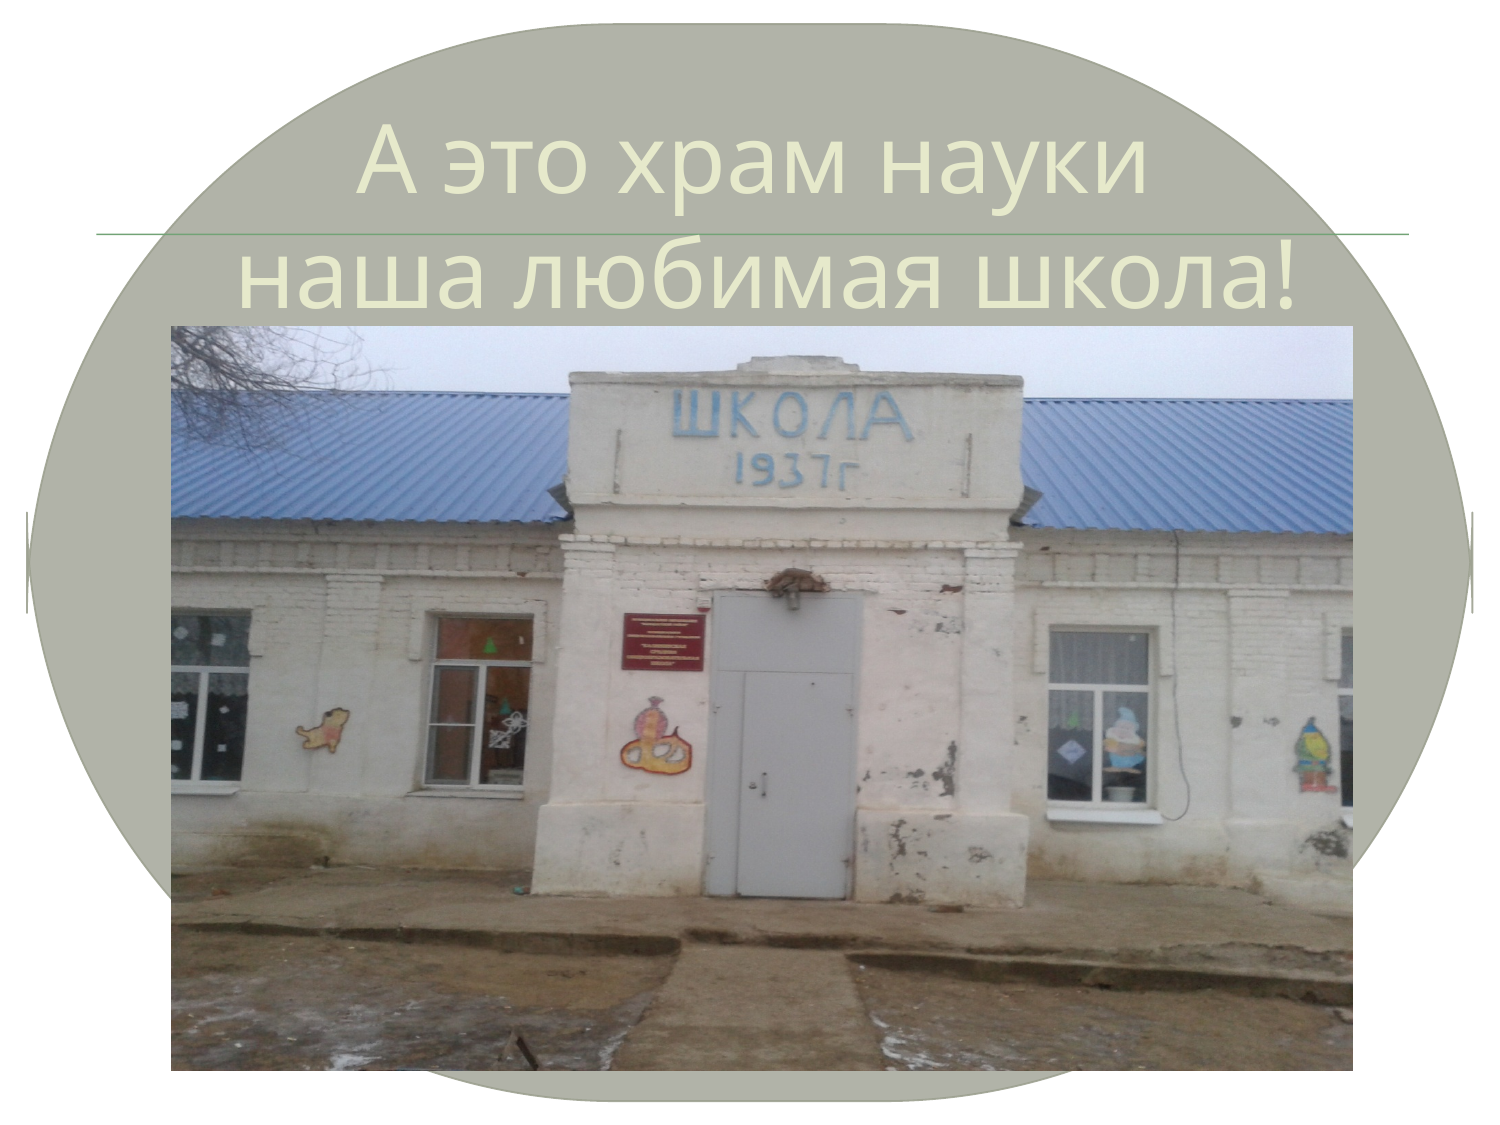

# А это храм науки наша любимая школа!